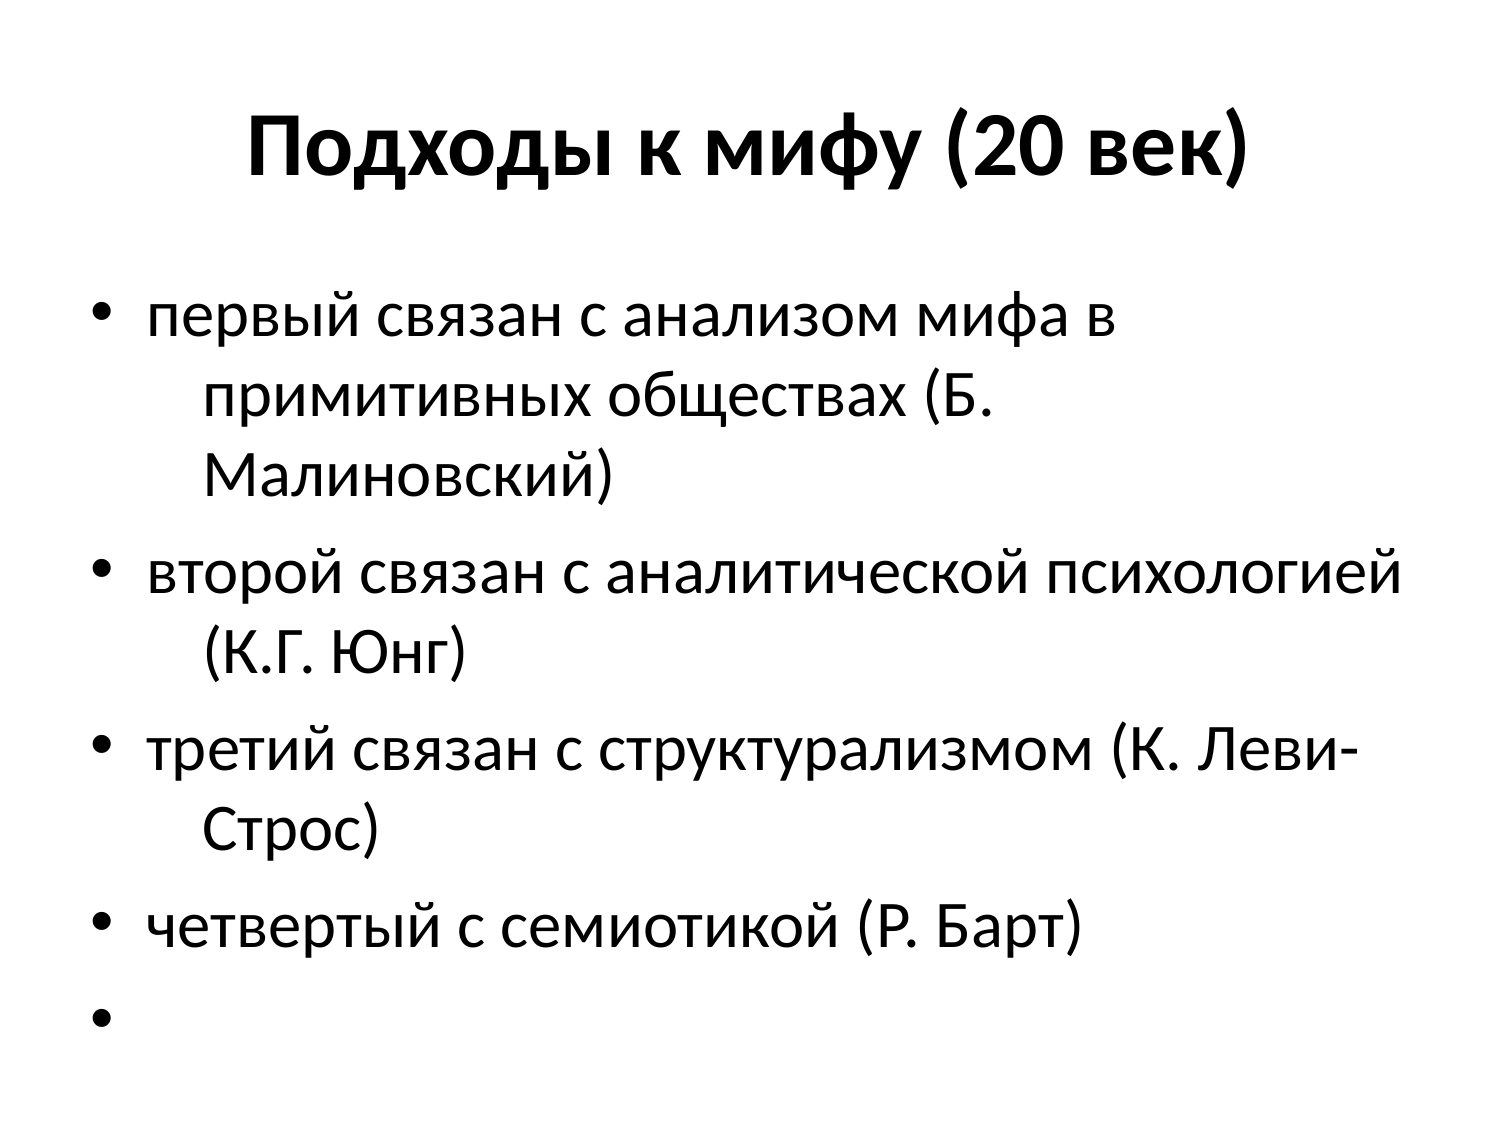

# Подходы к мифу (20 век)
первый связан с анали­зом мифа в примитивных обществах (Б. Малиновский)
второй связан с анали­тической психологией (К.Г. Юнг)
третий связан с структурализмом (К. Леви-Строс)
четвертый с семиотикой (Р. Барт)